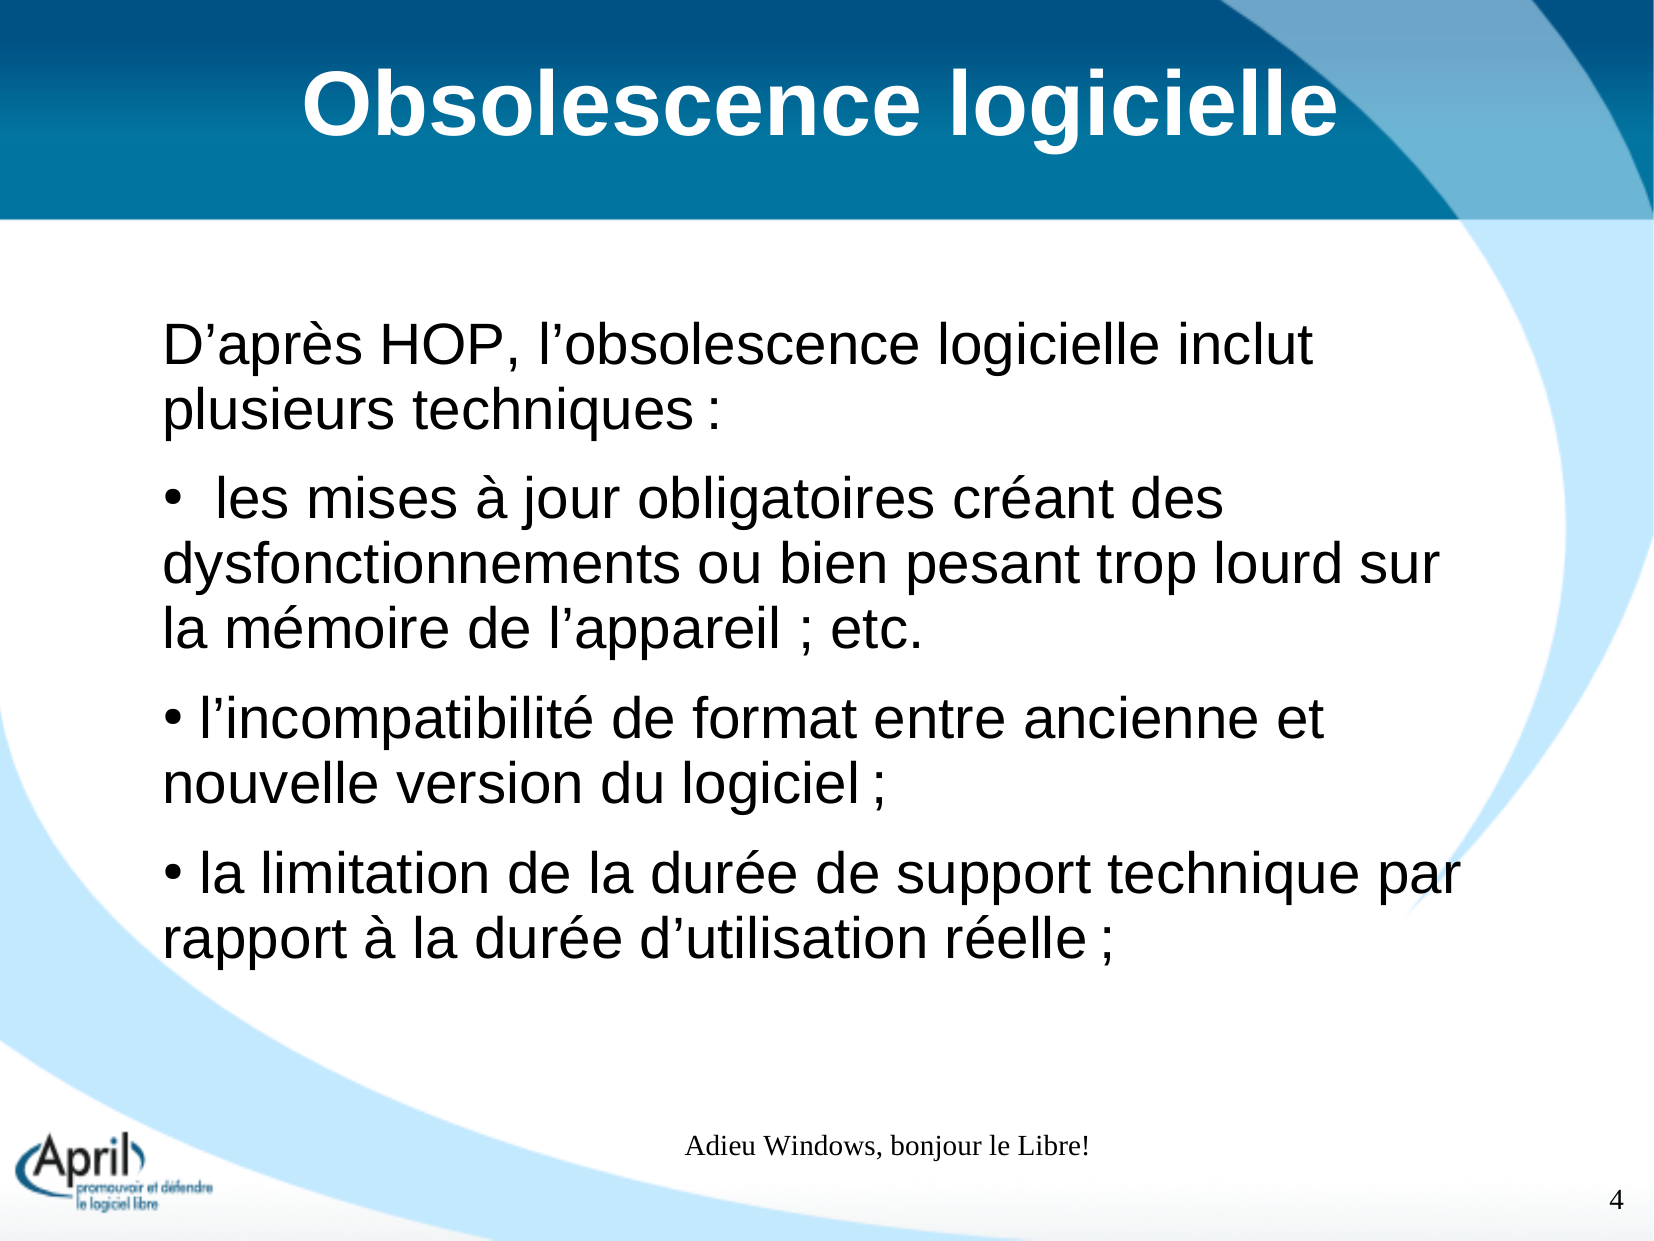

# Obsolescence logicielle
D’après HOP, l’obsolescence logicielle inclut plusieurs techniques :
 les mises à jour obligatoires créant des dysfonctionnements ou bien pesant trop lourd sur la mémoire de l’appareil ; etc.
 l’incompatibilité de format entre ancienne et nouvelle version du logiciel ;
 la limitation de la durée de support technique par rapport à la durée d’utilisation réelle ;
Adieu Windows, bonjour le Libre!
4